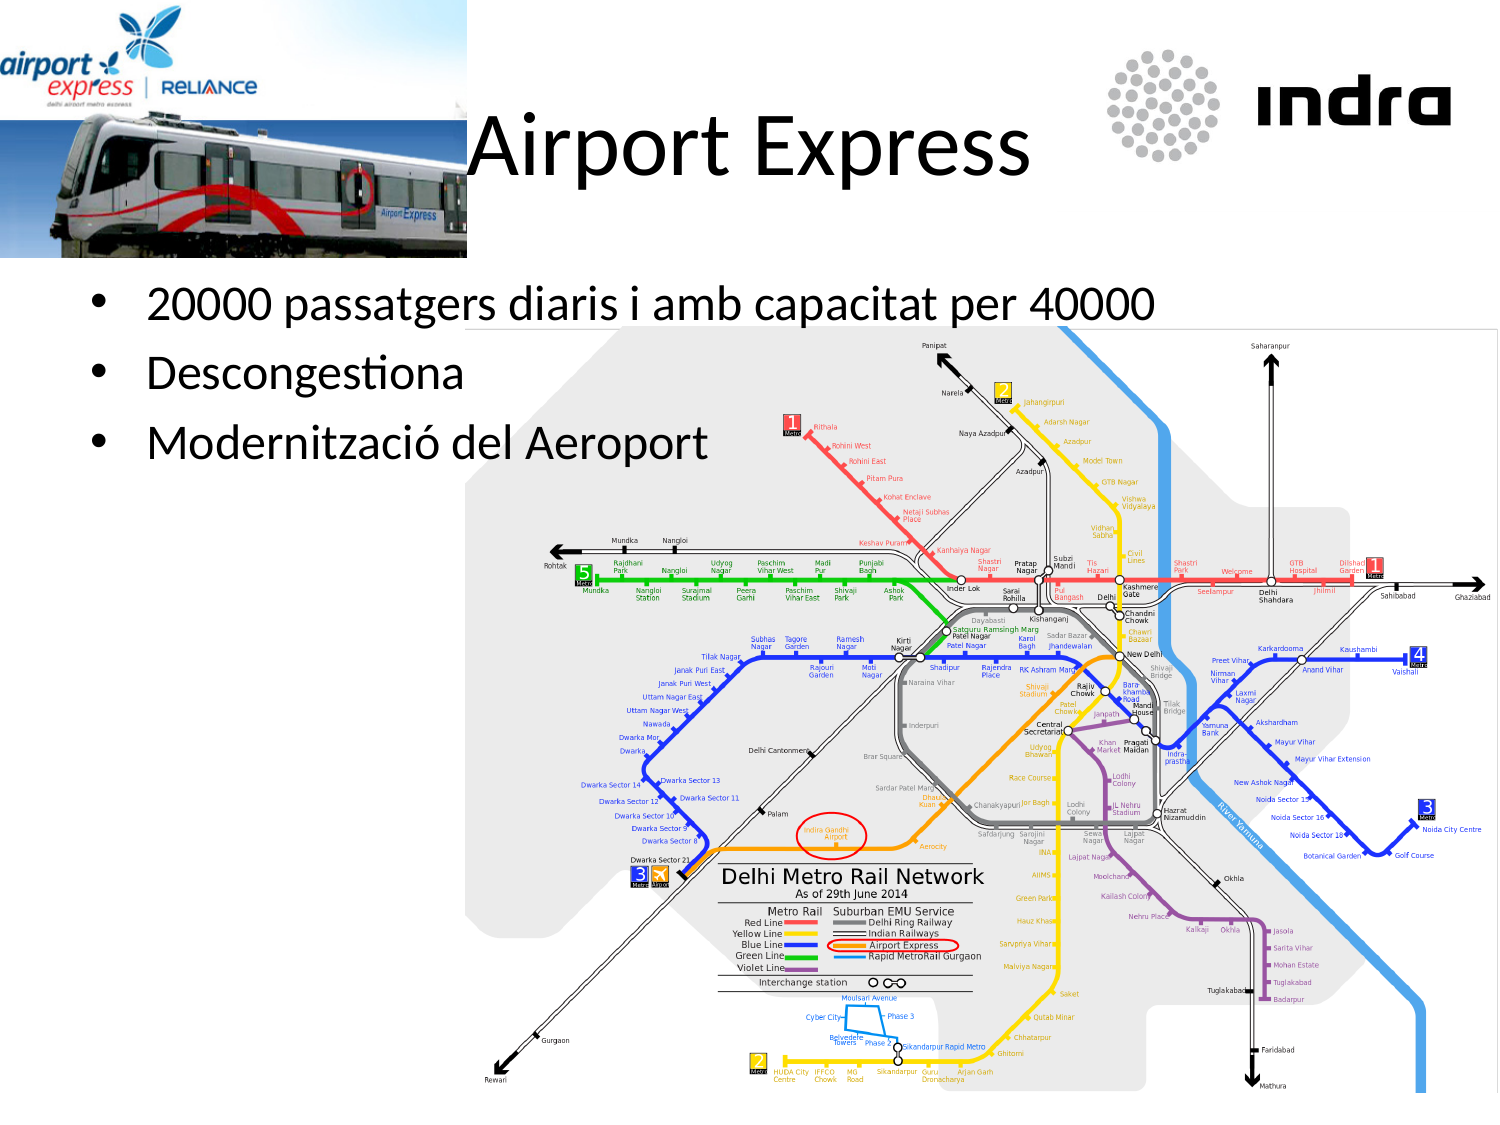

# Airport Express
20000 passatgers diaris i amb capacitat per 40000
Descongestiona
Modernització del Aeroport